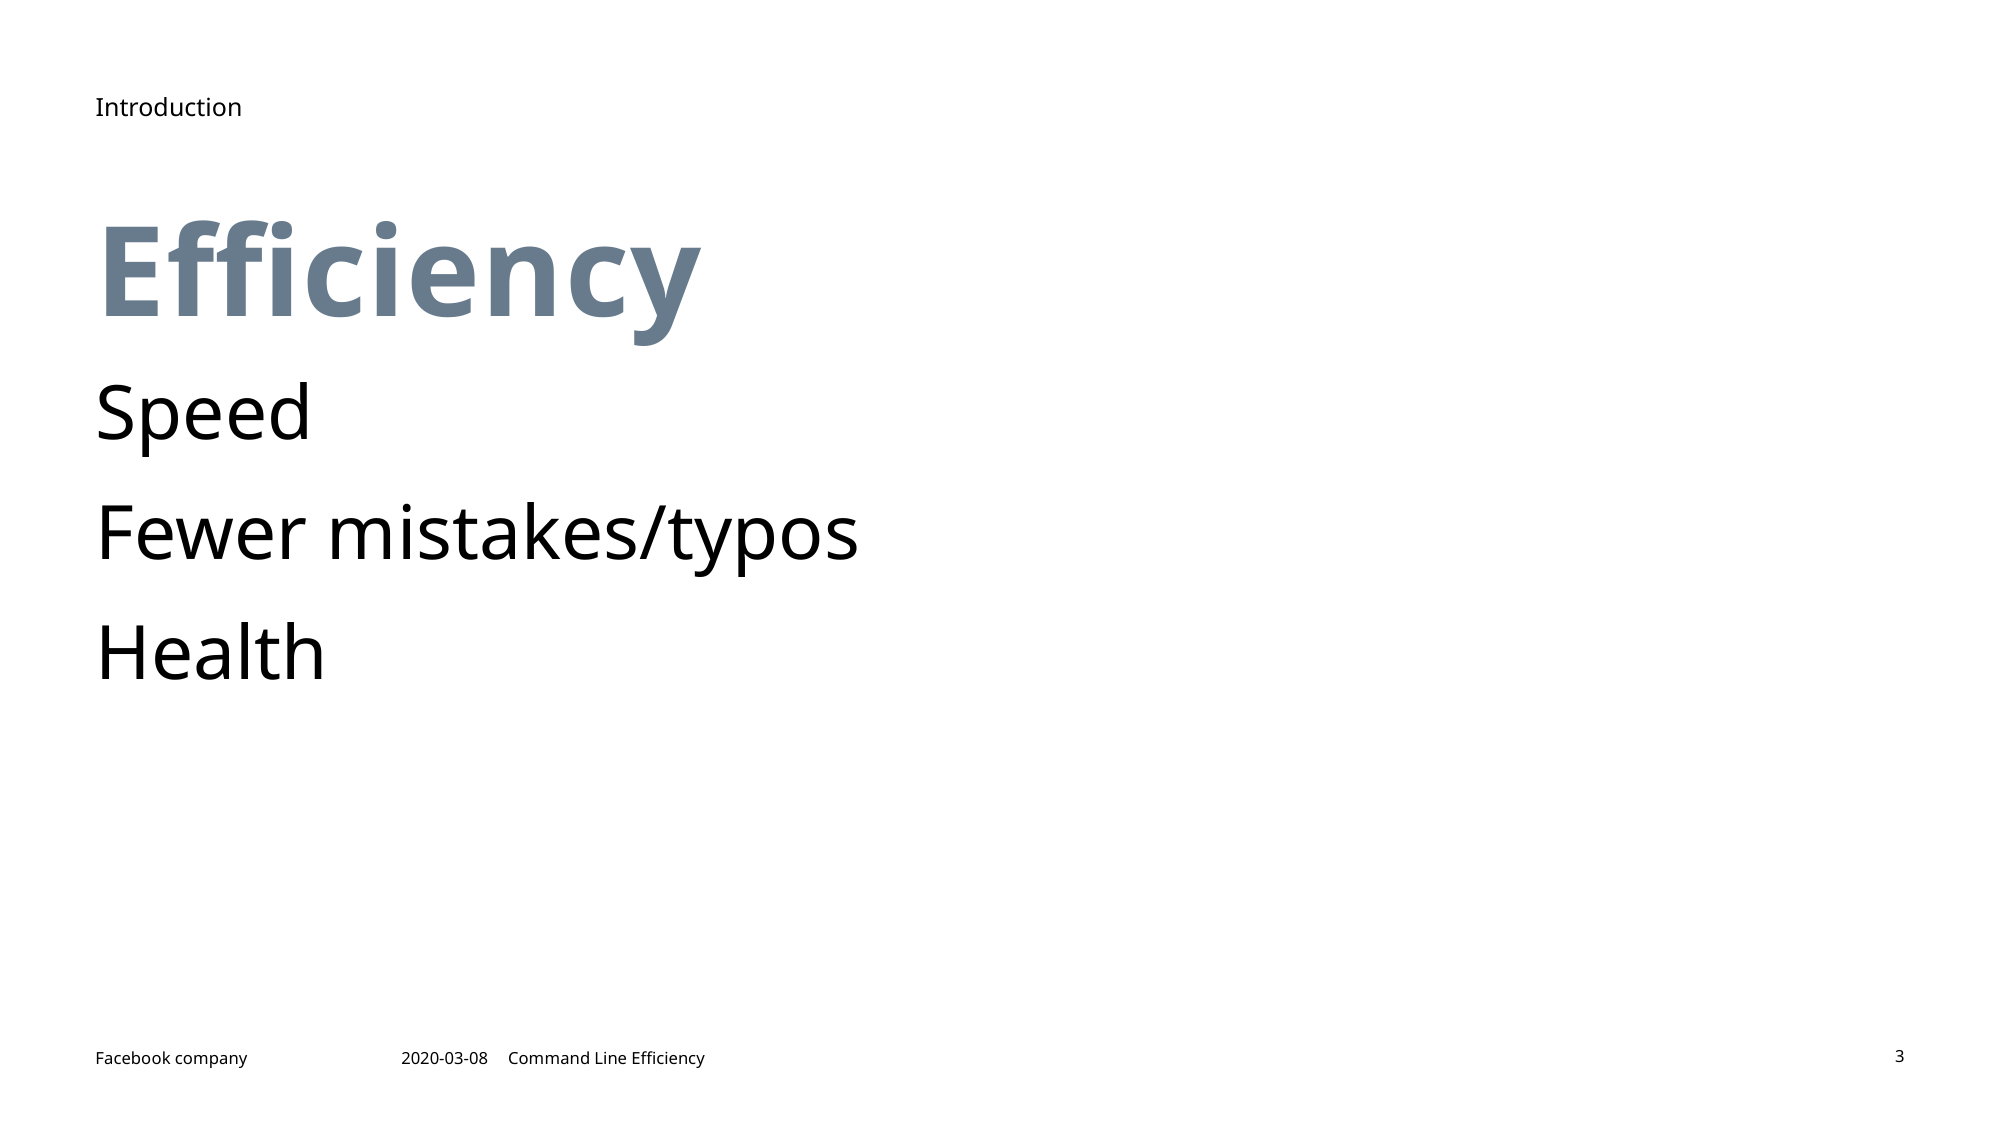

Introduction
Efficiency
# Speed
Fewer mistakes/typos
Health
2020-03-08
Command Line Efficiency